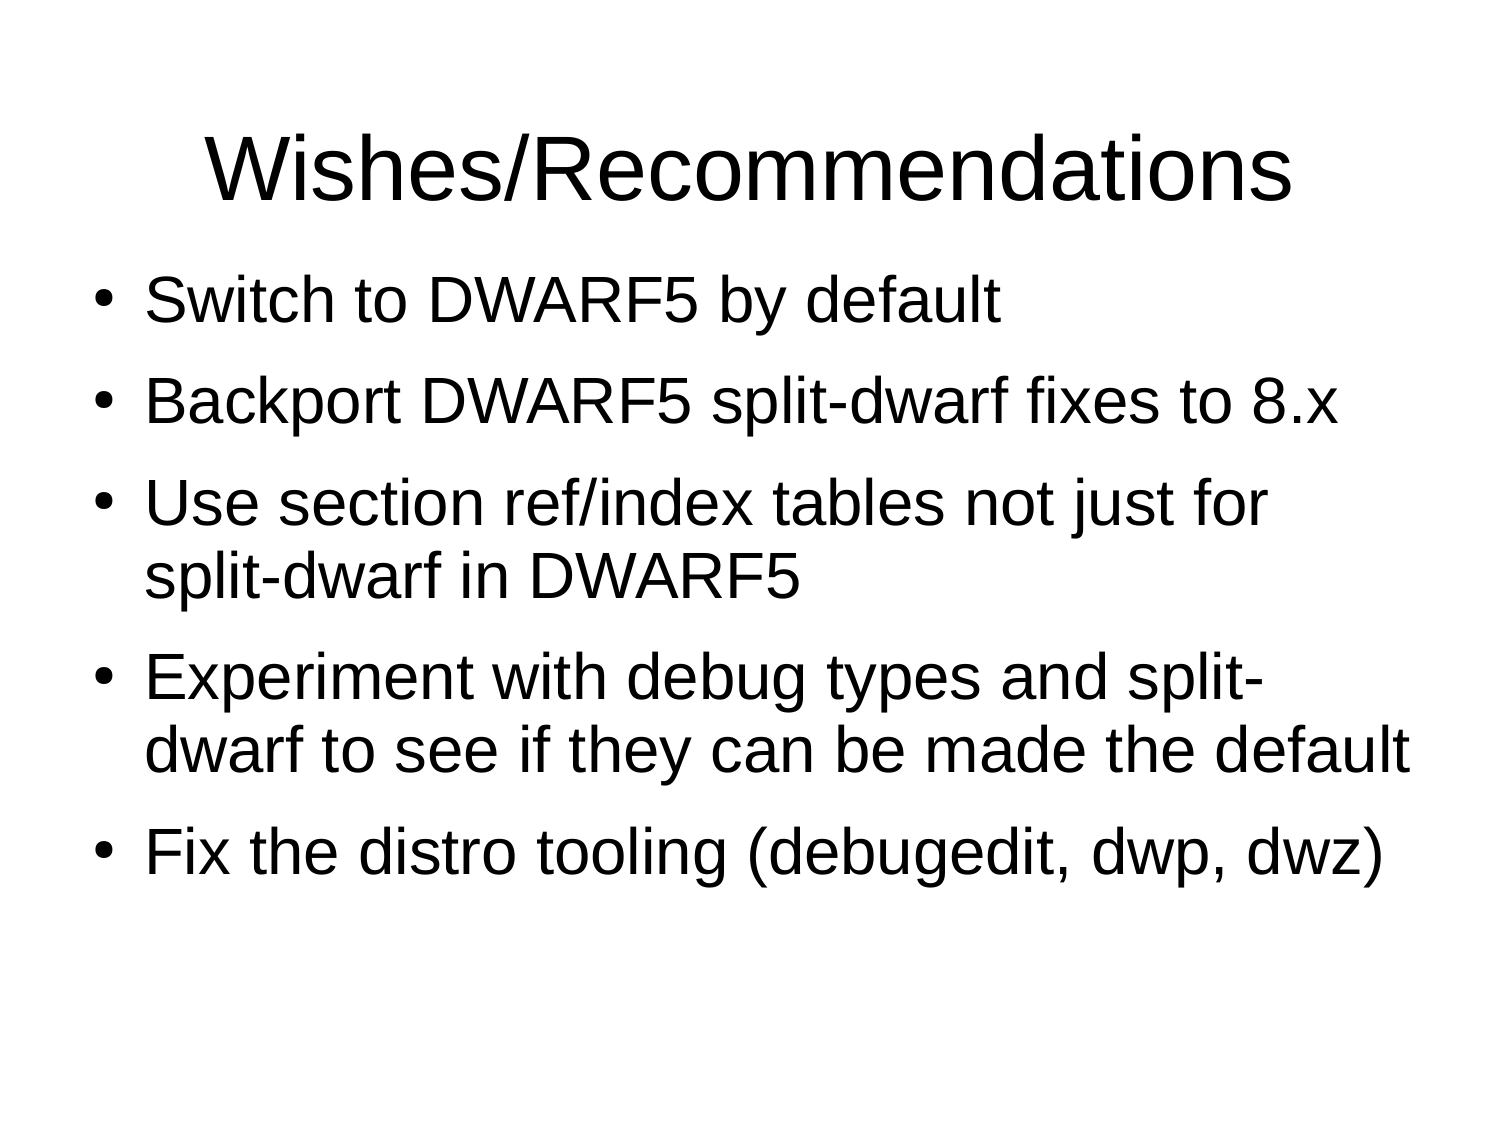

# Wishes/Recommendations
Switch to DWARF5 by default
Backport DWARF5 split-dwarf fixes to 8.x
Use section ref/index tables not just for split-dwarf in DWARF5
Experiment with debug types and split-dwarf to see if they can be made the default
Fix the distro tooling (debugedit, dwp, dwz)